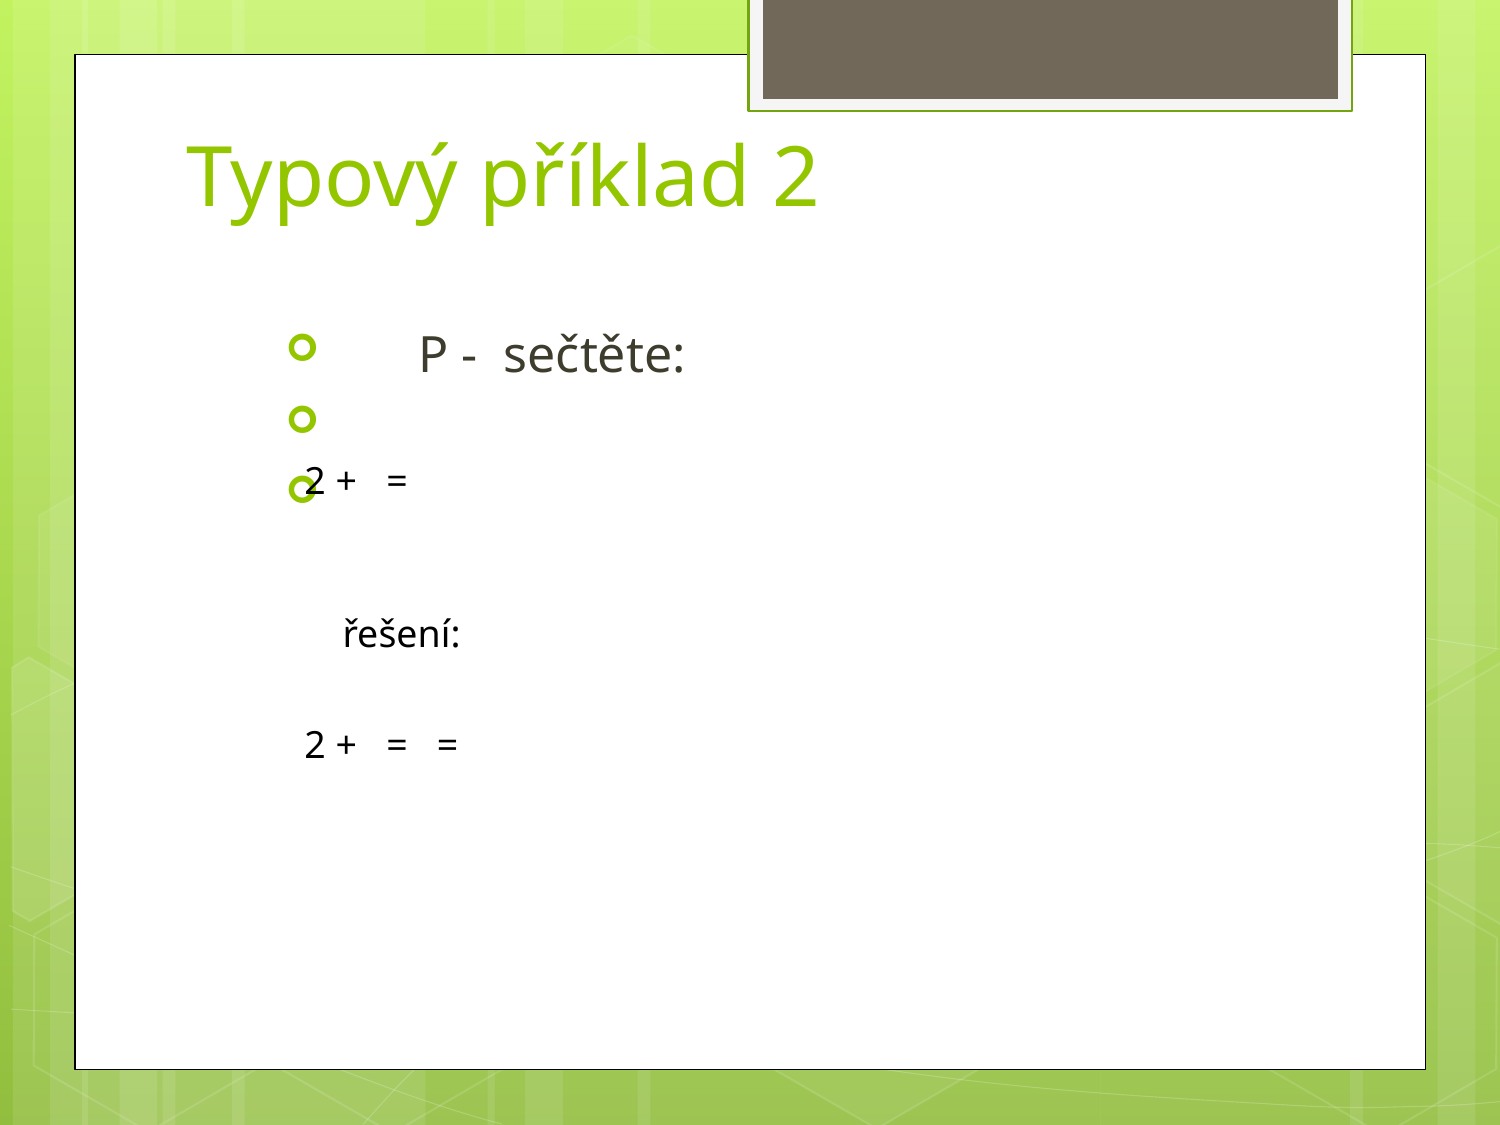

# Typový příklad 2
P - sečtěte:
2 + =
řešení:
2 + = =